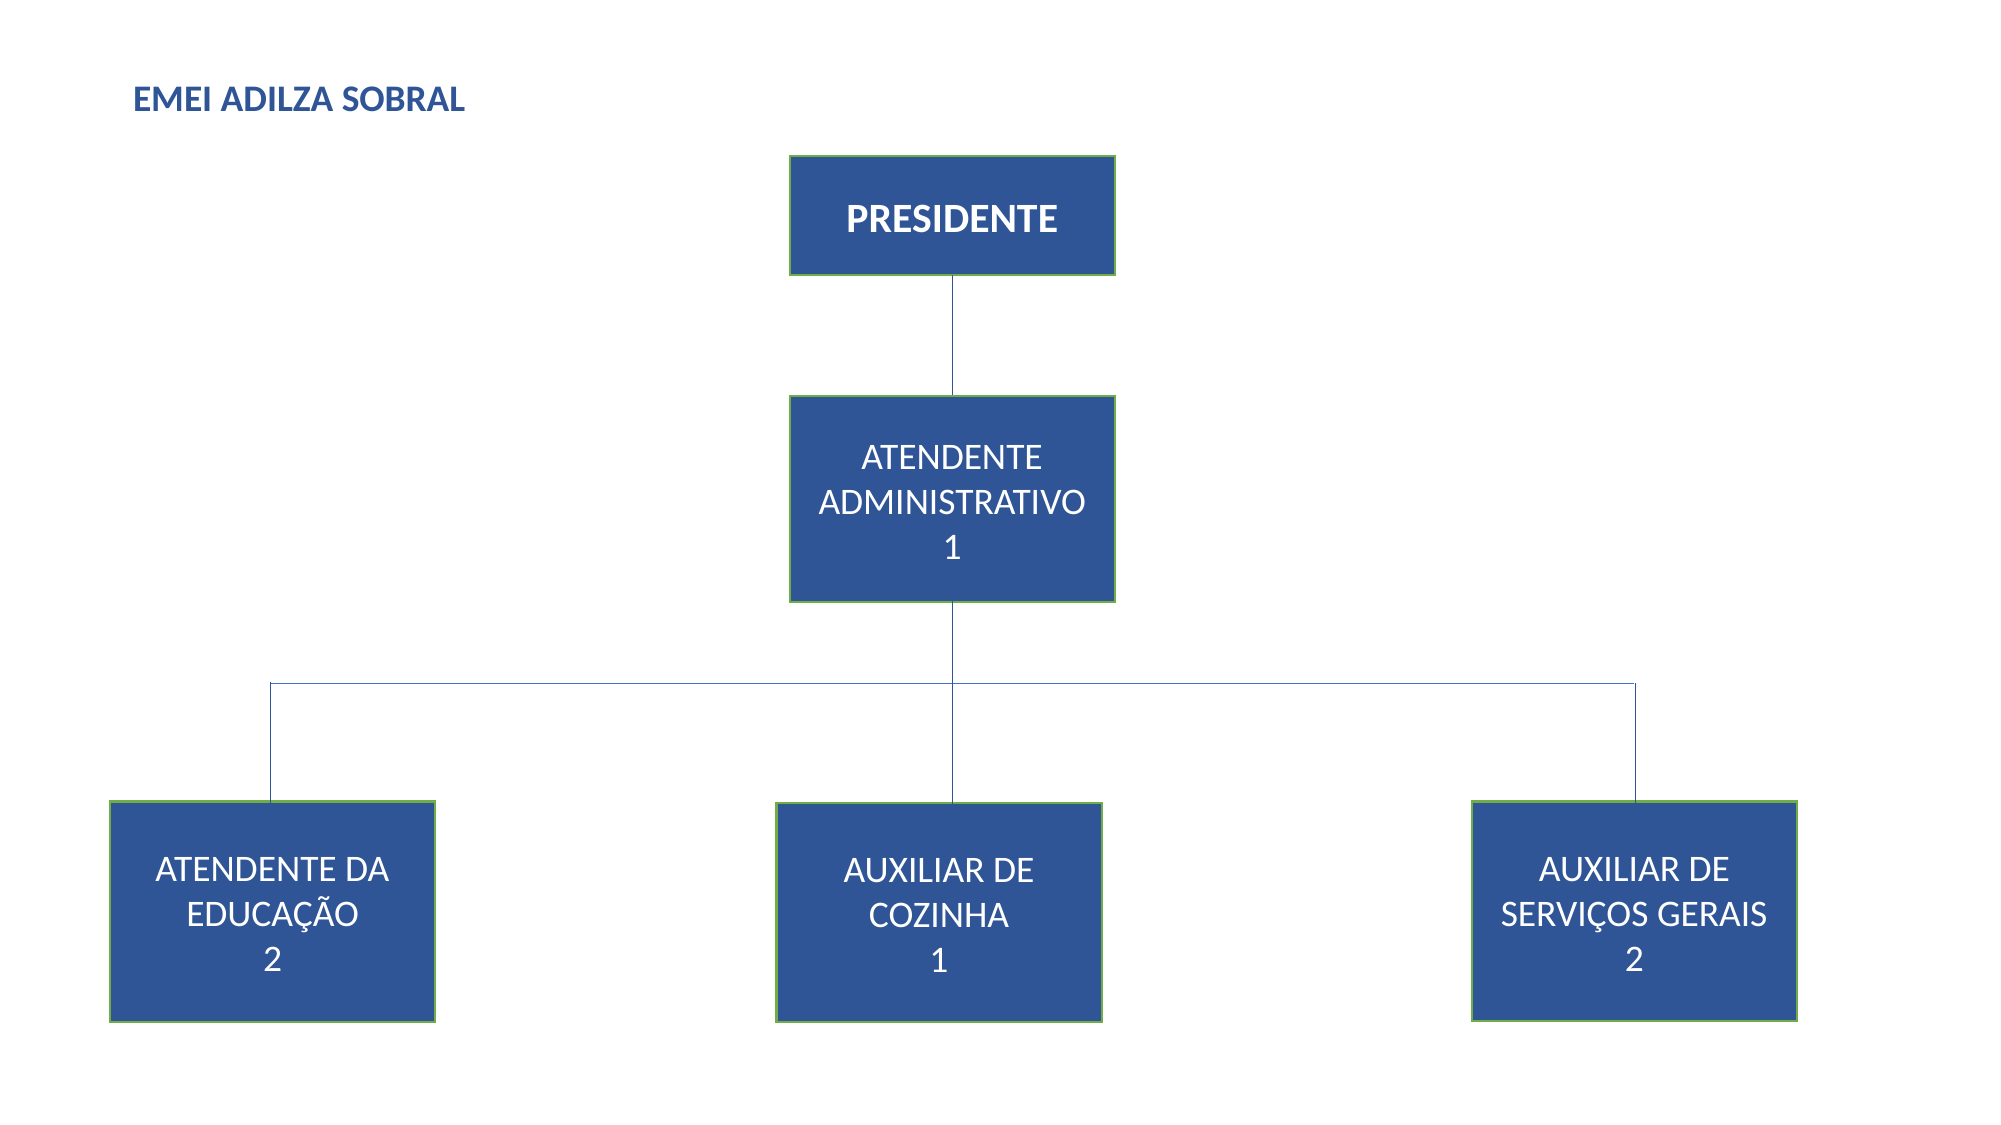

EMEI ADILZA SOBRAL
PRESIDENTE
ATENDENTE ADMINISTRATIVO
1
ATENDENTE DA EDUCAÇÃO
2
AUXILIAR DE SERVIÇOS GERAIS
2
AUXILIAR DE COZINHA
1